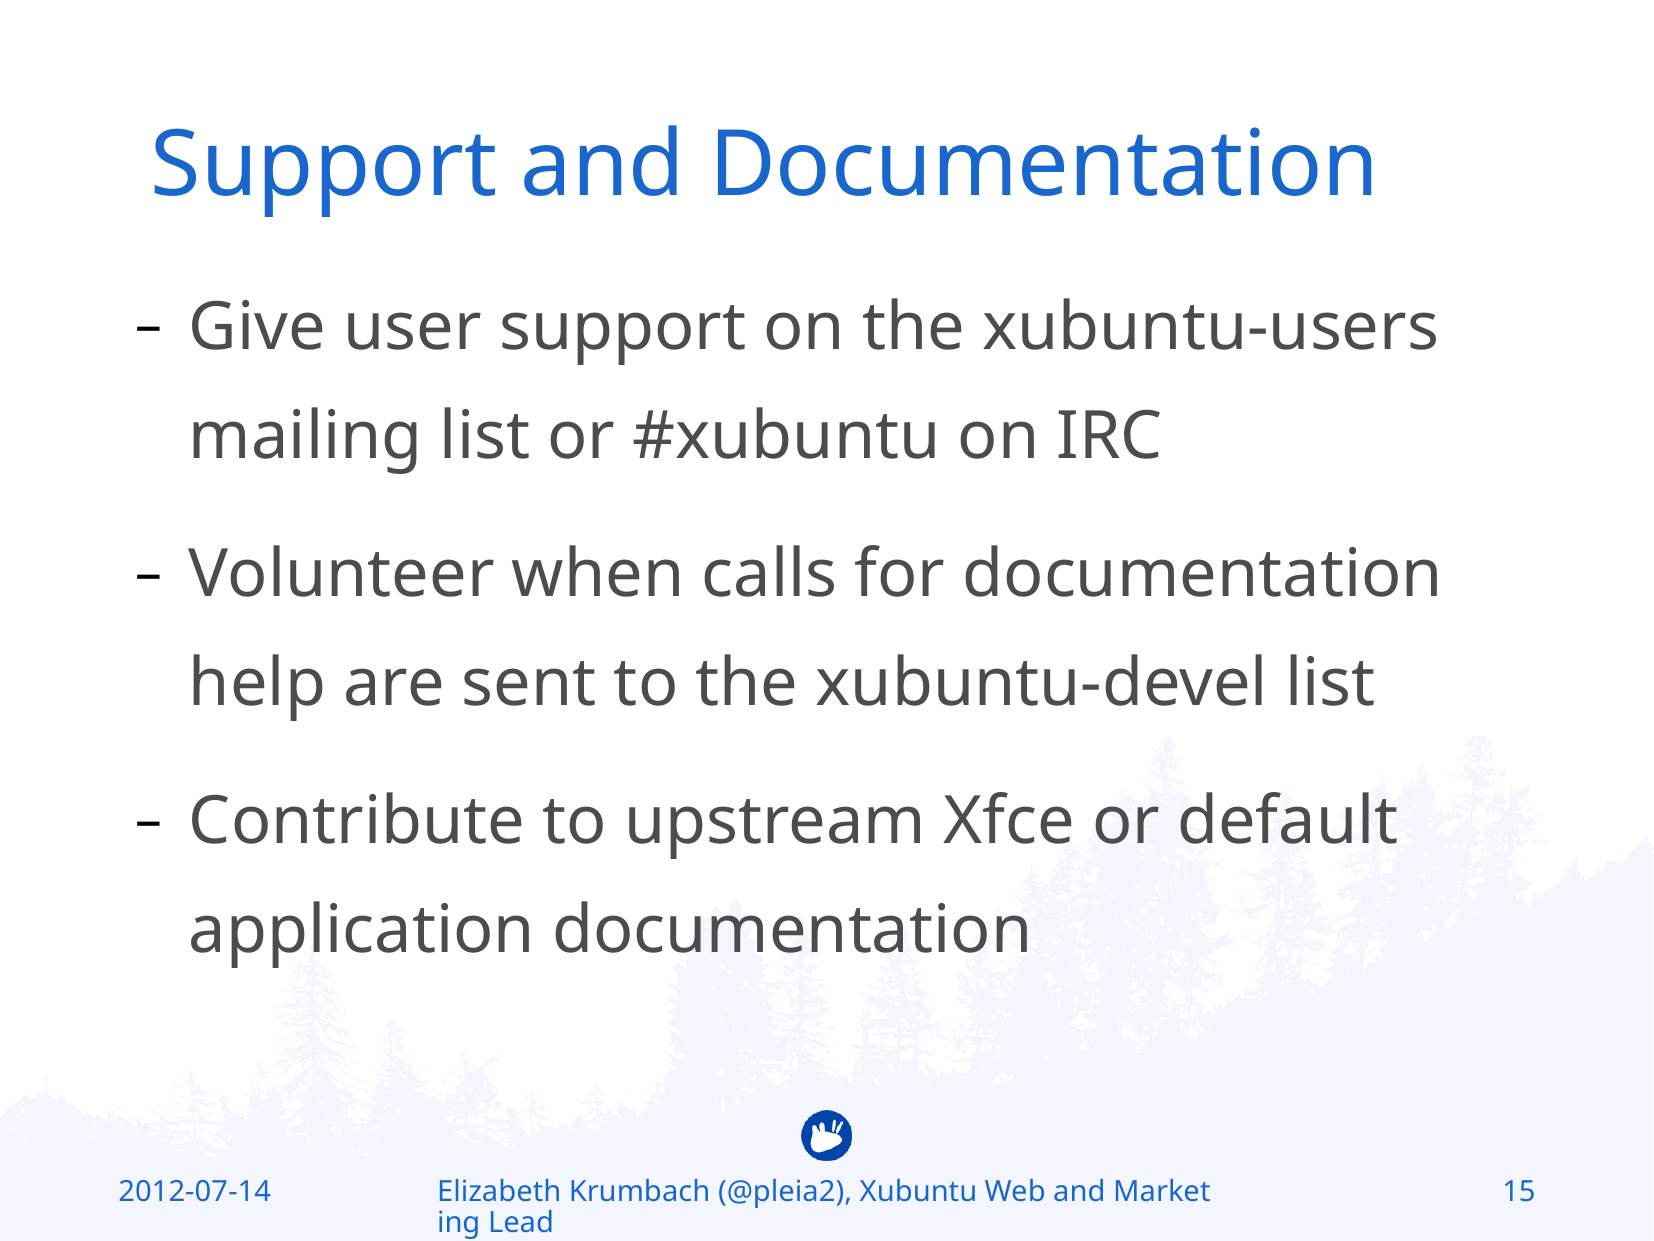

# Support and Documentation
Give user support on the xubuntu-users mailing list or #xubuntu on IRC
Volunteer when calls for documentation help are sent to the xubuntu-devel list
Contribute to upstream Xfce or default application documentation
Elizabeth Krumbach (@pleia2), Xubuntu Web and Marketing Lead
2012-07-14
15